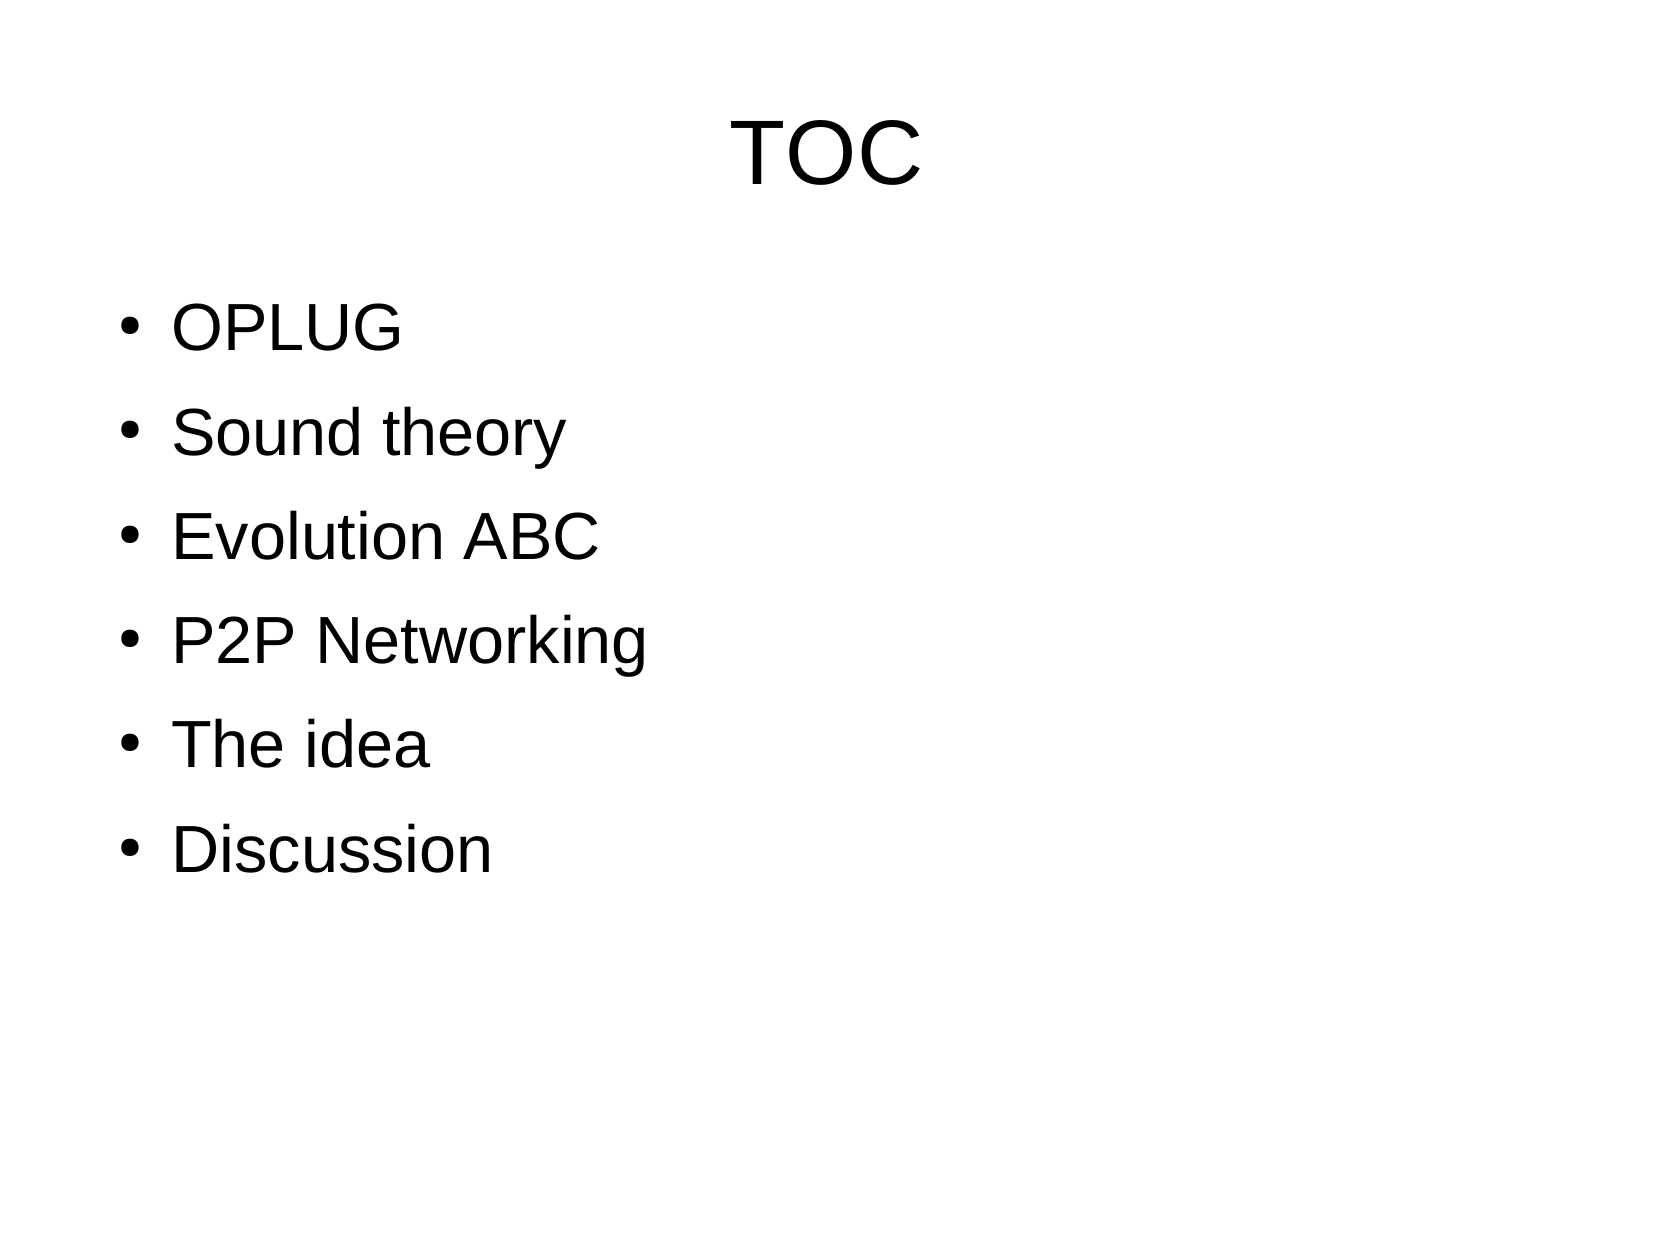

# TOC
OPLUG
Sound theory
Evolution ABC
P2P Networking
The idea
Discussion